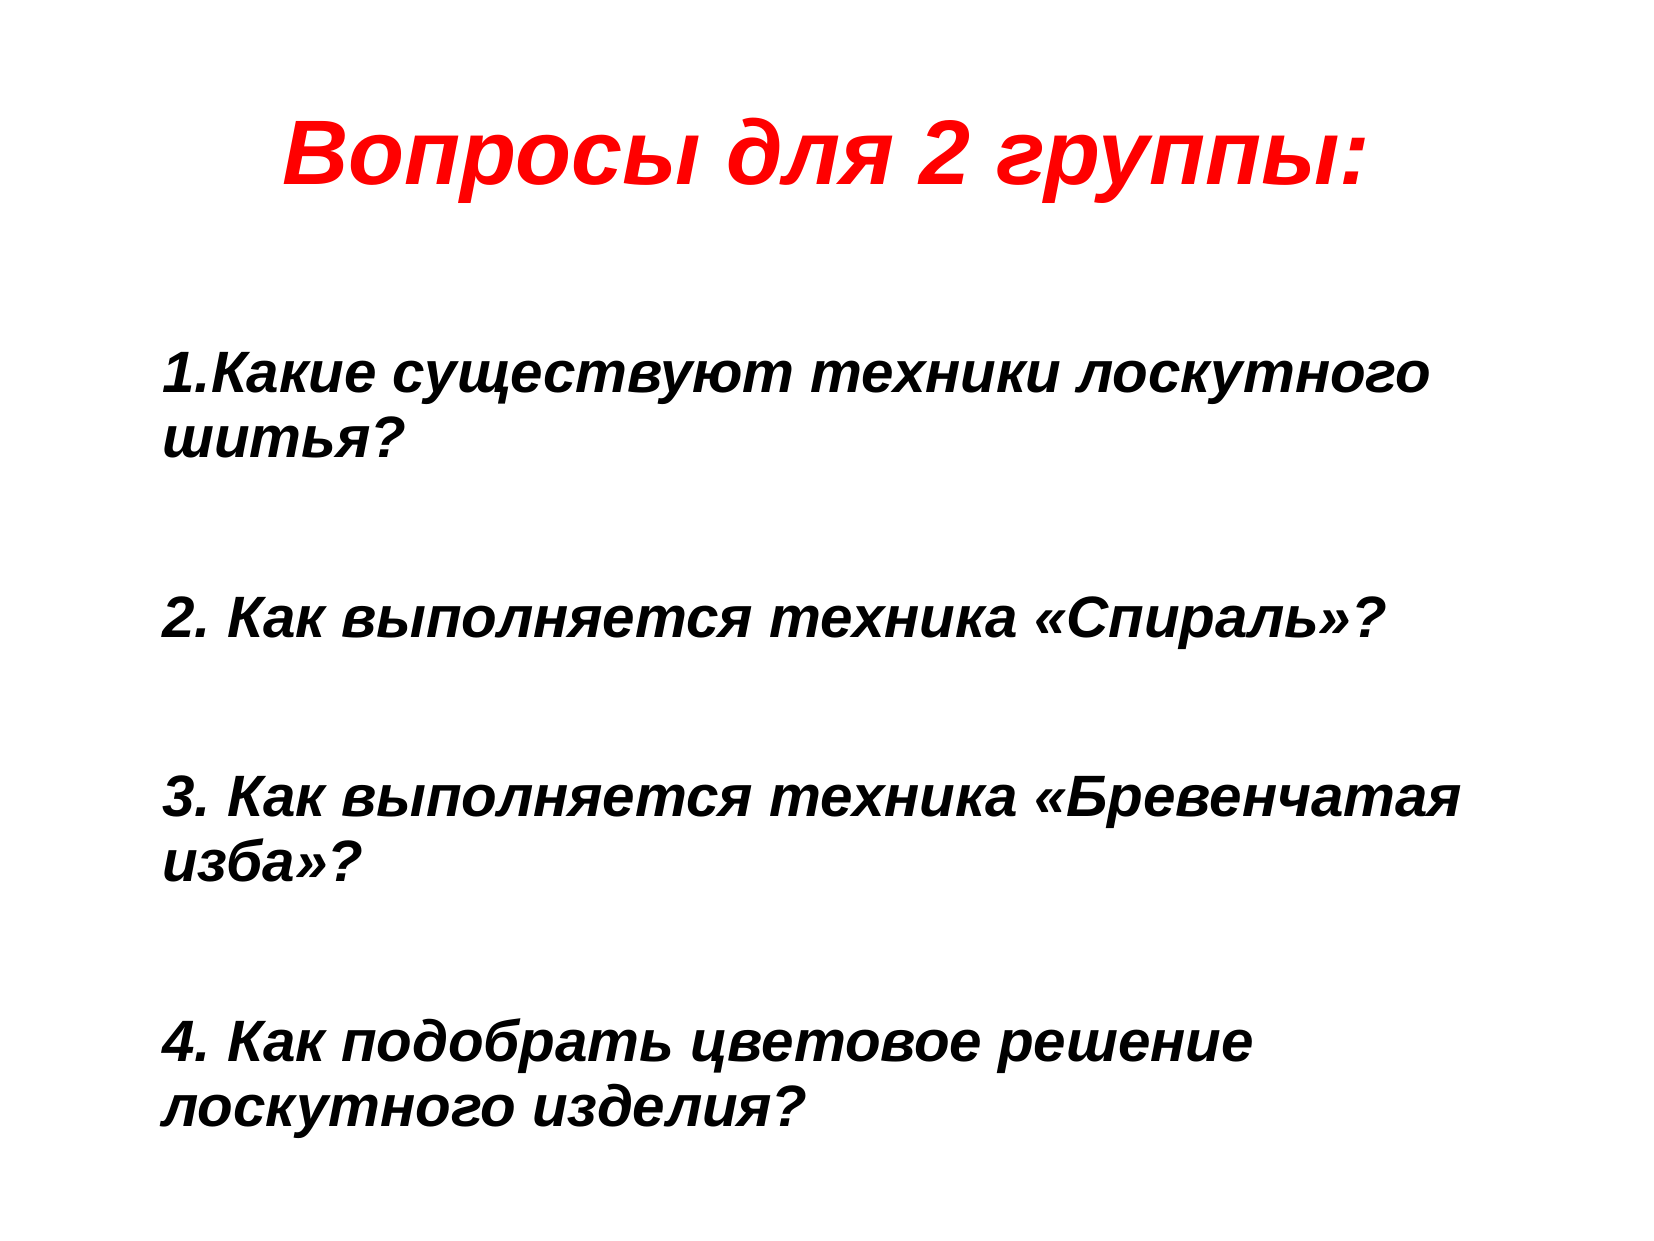

# Вопросы для 2 группы:
1.Какие существуют техники лоскутного шитья?
2. Как выполняется техника «Спираль»?
3. Как выполняется техника «Бревенчатая изба»?
4. Как подобрать цветовое решение лоскутного изделия?